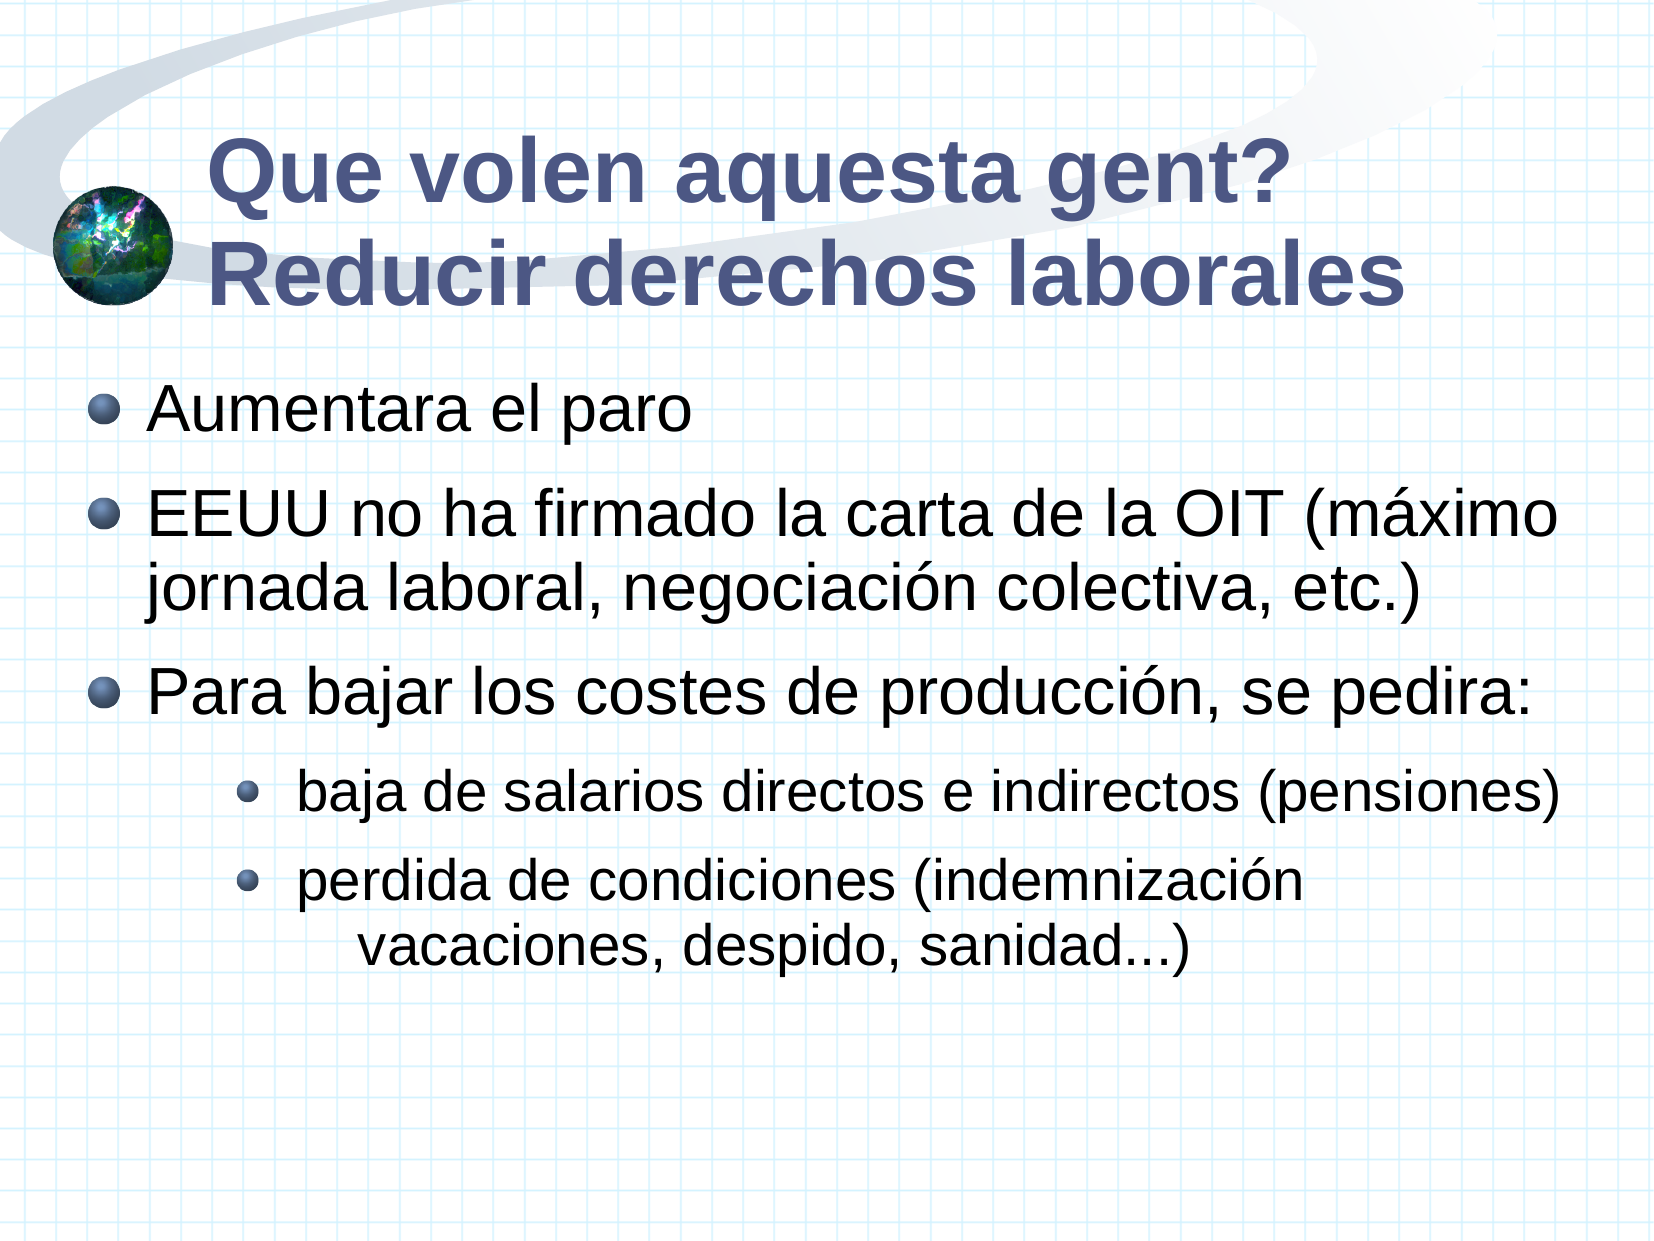

# Que volen aquesta gent? Reducir derechos laborales
Aumentara el paro
EEUU no ha firmado la carta de la OIT (máximo jornada laboral, negociación colectiva, etc.)
Para bajar los costes de producción, se pedira:
baja de salarios directos e indirectos (pensiones)
perdida de condiciones (indemnización vacaciones, despido, sanidad...)